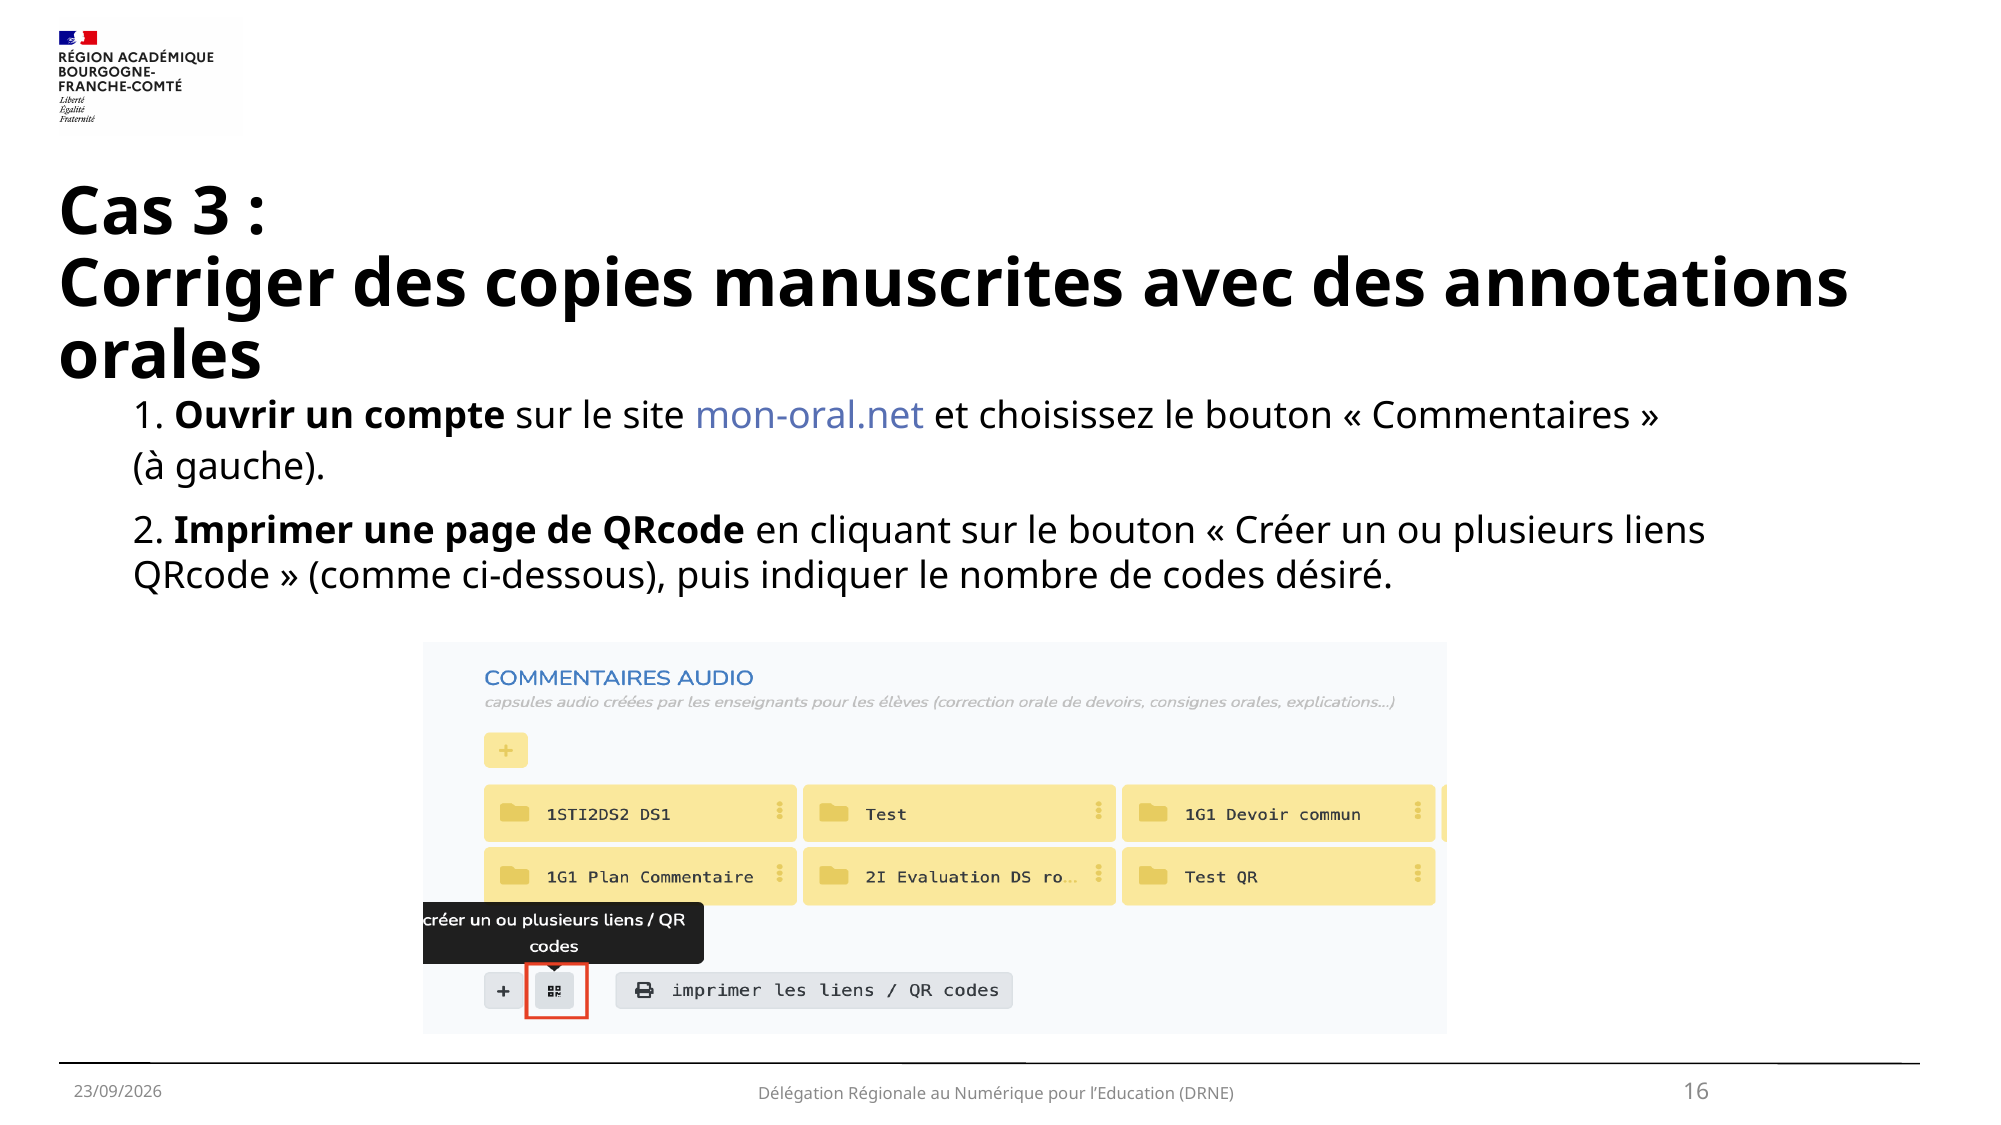

# Cas 3 : Corriger des copies manuscrites avec des annotations orales
1. Ouvrir un compte sur le site mon-oral.net et choisissez le bouton « Commentaires »
(à gauche).
2. Imprimer une page de QRcode en cliquant sur le bouton « Créer un ou plusieurs liens QRcode » (comme ci-dessous), puis indiquer le nombre de codes désiré.
Délégation Régionale au Numérique pour l’Education (DRNE)